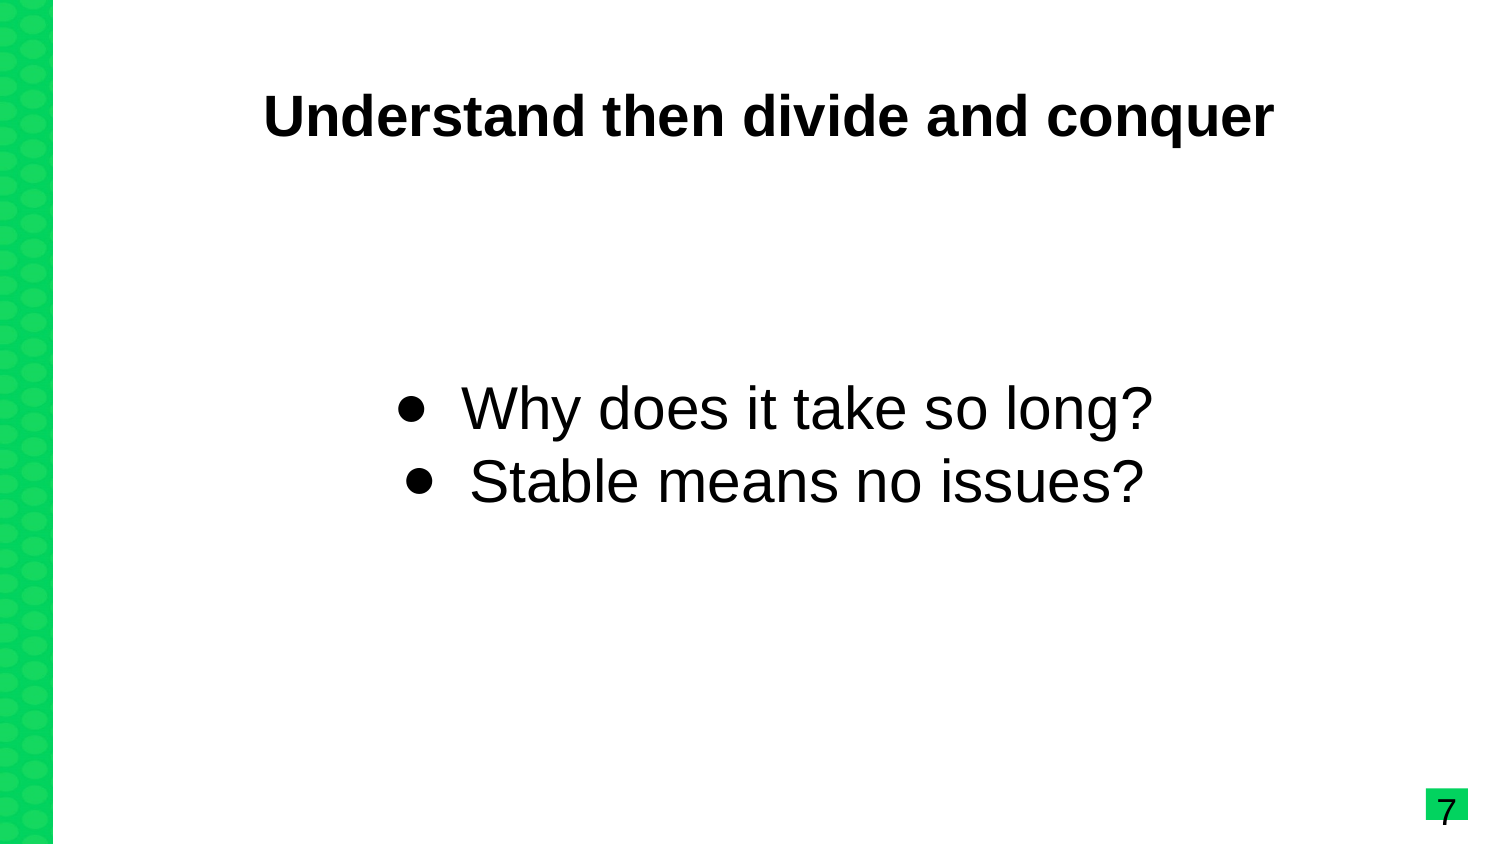

Understand then divide and conquer
Why does it take so long?
Stable means no issues?